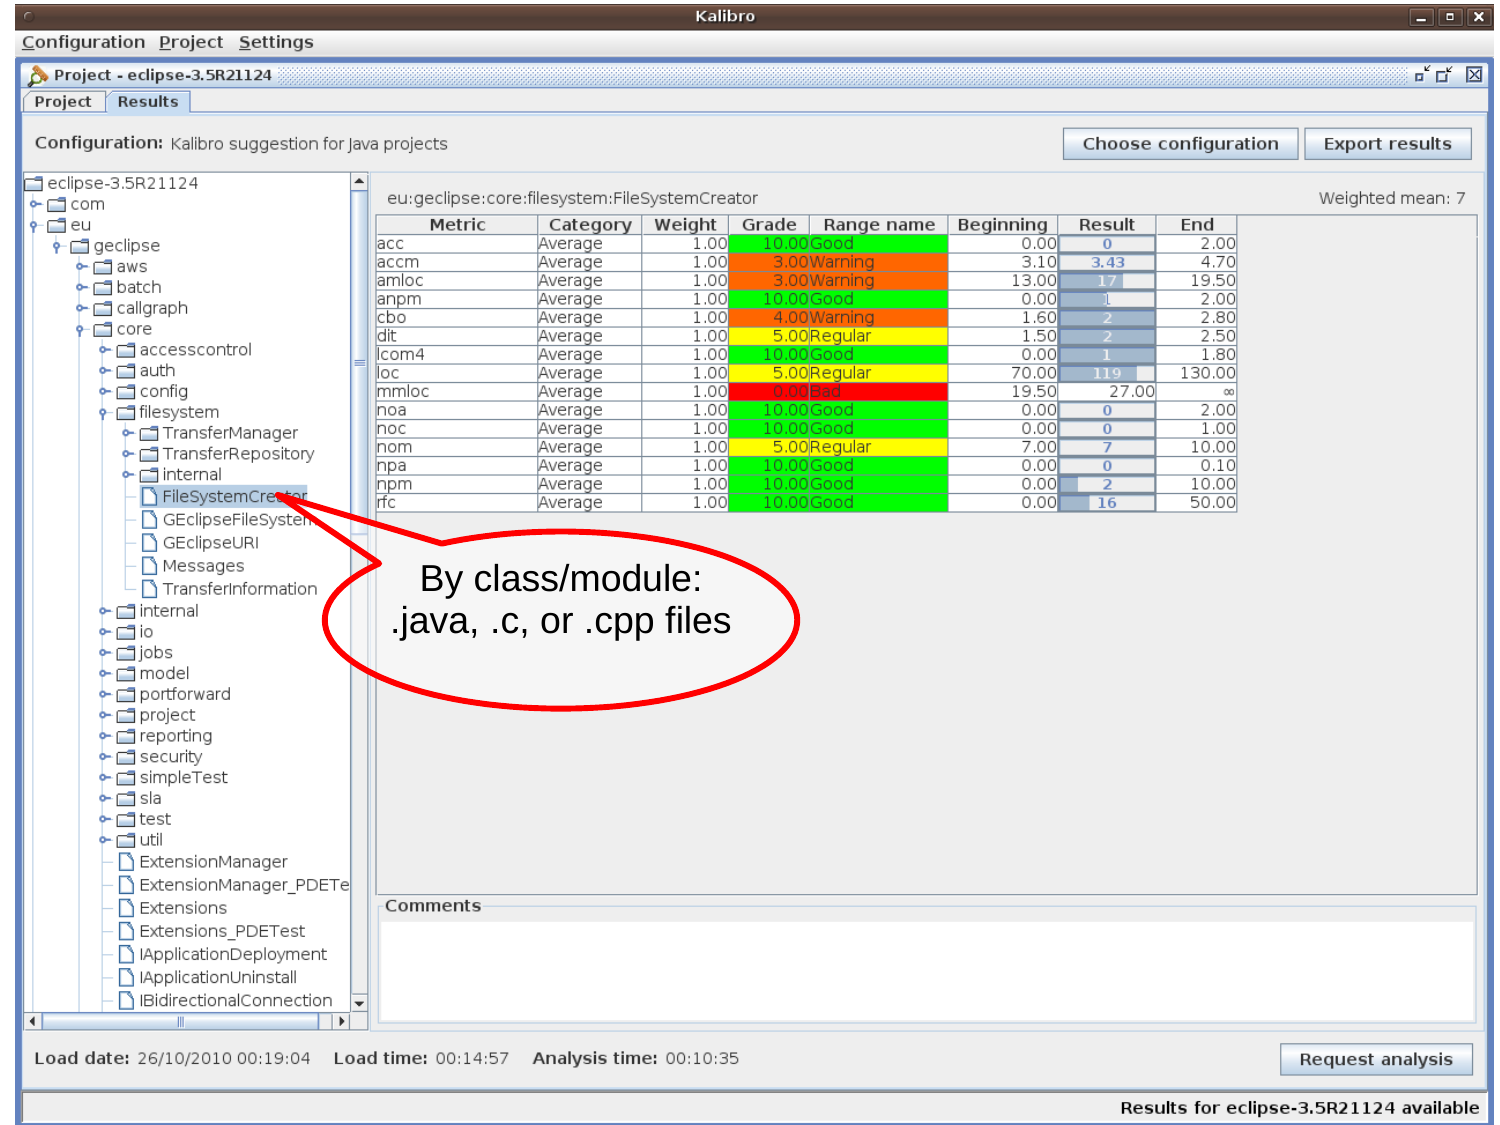

By class/module:
.java, .c, or .cpp files